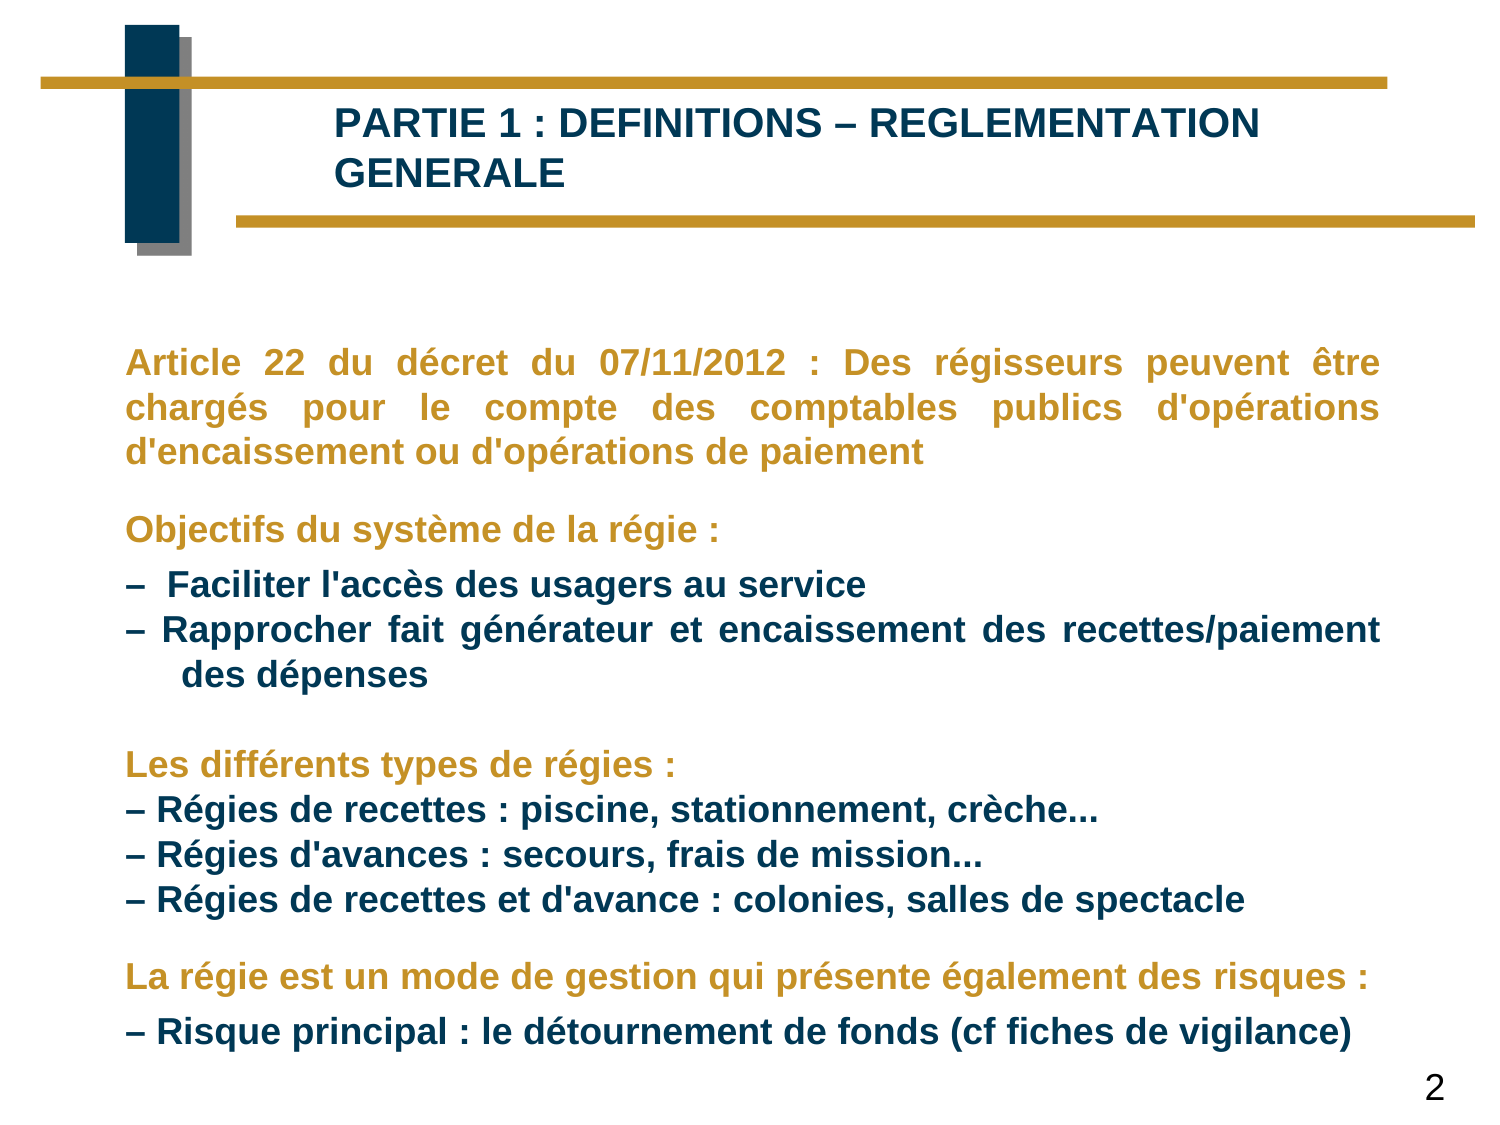

#
PARTIE 1 : DEFINITIONS – REGLEMENTATION GENERALE
Article 22 du décret du 07/11/2012 : Des régisseurs peuvent être chargés pour le compte des comptables publics d'opérations d'encaissement ou d'opérations de paiement
Objectifs du système de la régie :
– Faciliter l'accès des usagers au service
– Rapprocher fait générateur et encaissement des recettes/paiement des dépenses
Les différents types de régies :
– Régies de recettes : piscine, stationnement, crèche...
– Régies d'avances : secours, frais de mission...
– Régies de recettes et d'avance : colonies, salles de spectacle
La régie est un mode de gestion qui présente également des risques :
– Risque principal : le détournement de fonds (cf fiches de vigilance)
 2